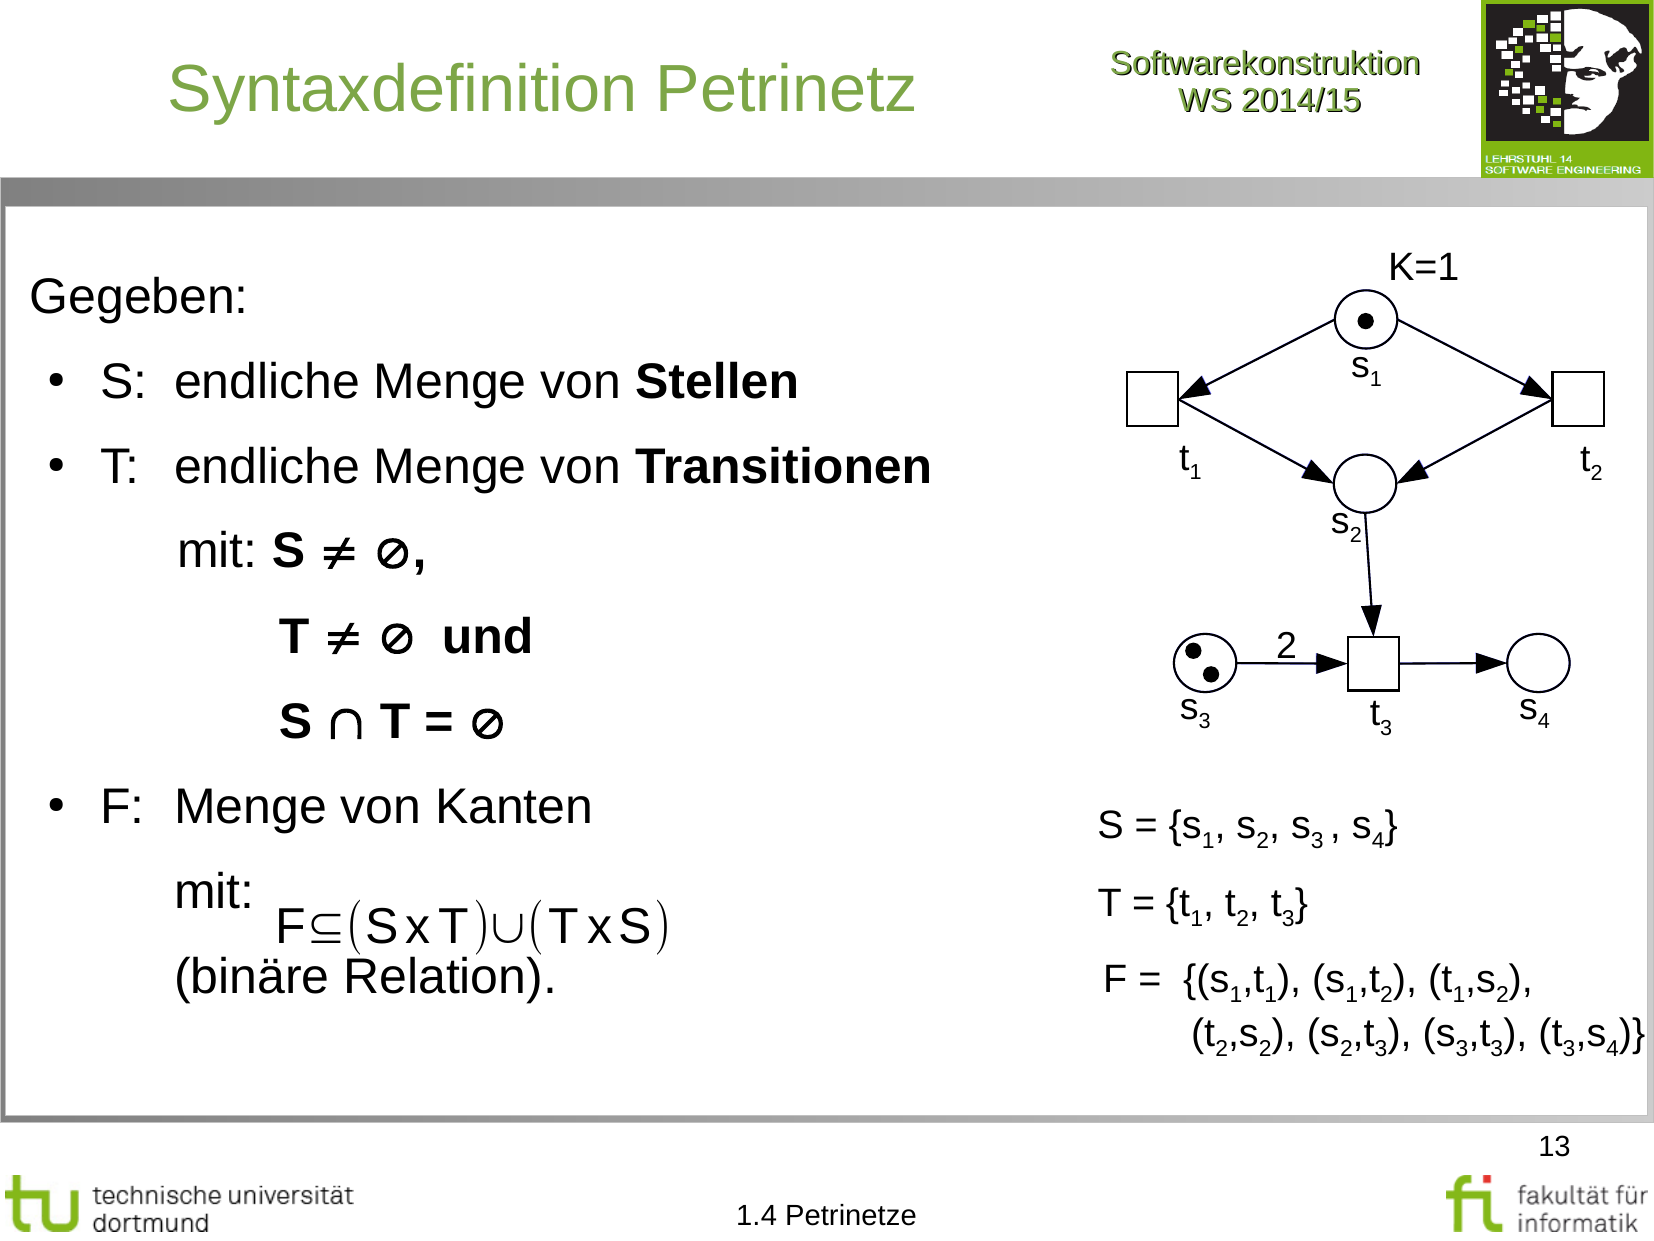

Syntaxdefinition Petrinetz
# Gegeben:
S: 	endliche Menge von Stellen
T: 	endliche Menge von Transitionen
 	mit: S  ,
 			 T   und
 			 S  T = 
F: 	Menge von Kanten
 	mit:
 	(binäre Relation).
K=1
s1
t1
t2
s2
2
s3
s4
t3
S = {s1, s2, s3 , s4}
T = {t1, t2, t3}
F = {(s1,t1), (s1,t2), (t1,s2),
 (t2,s2), (s2,t3), (s3,t3), (t3,s4)}
13
1.4 Petrinetze